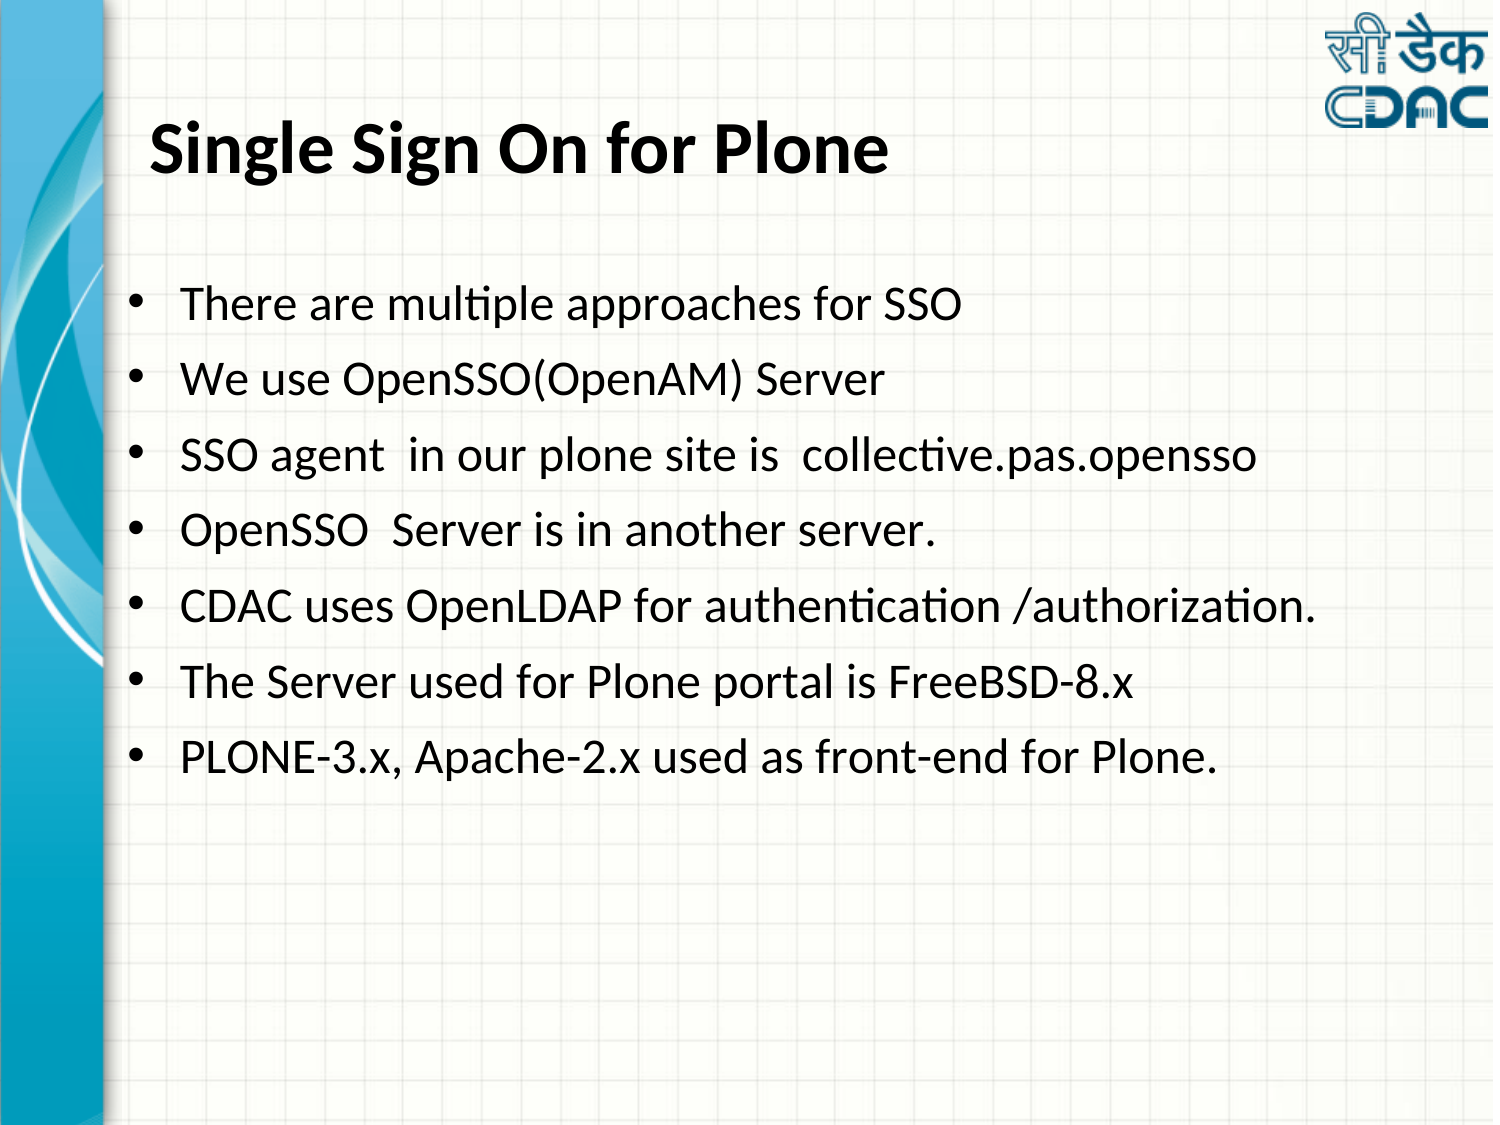

Single Sign On for Plone
There are multiple approaches for SSO
We use OpenSSO(OpenAM) Server
SSO agent in our plone site is collective.pas.opensso
OpenSSO Server is in another server.
CDAC uses OpenLDAP for authentication /authorization.
The Server used for Plone portal is FreeBSD-8.x
PLONE-3.x, Apache-2.x used as front-end for Plone.